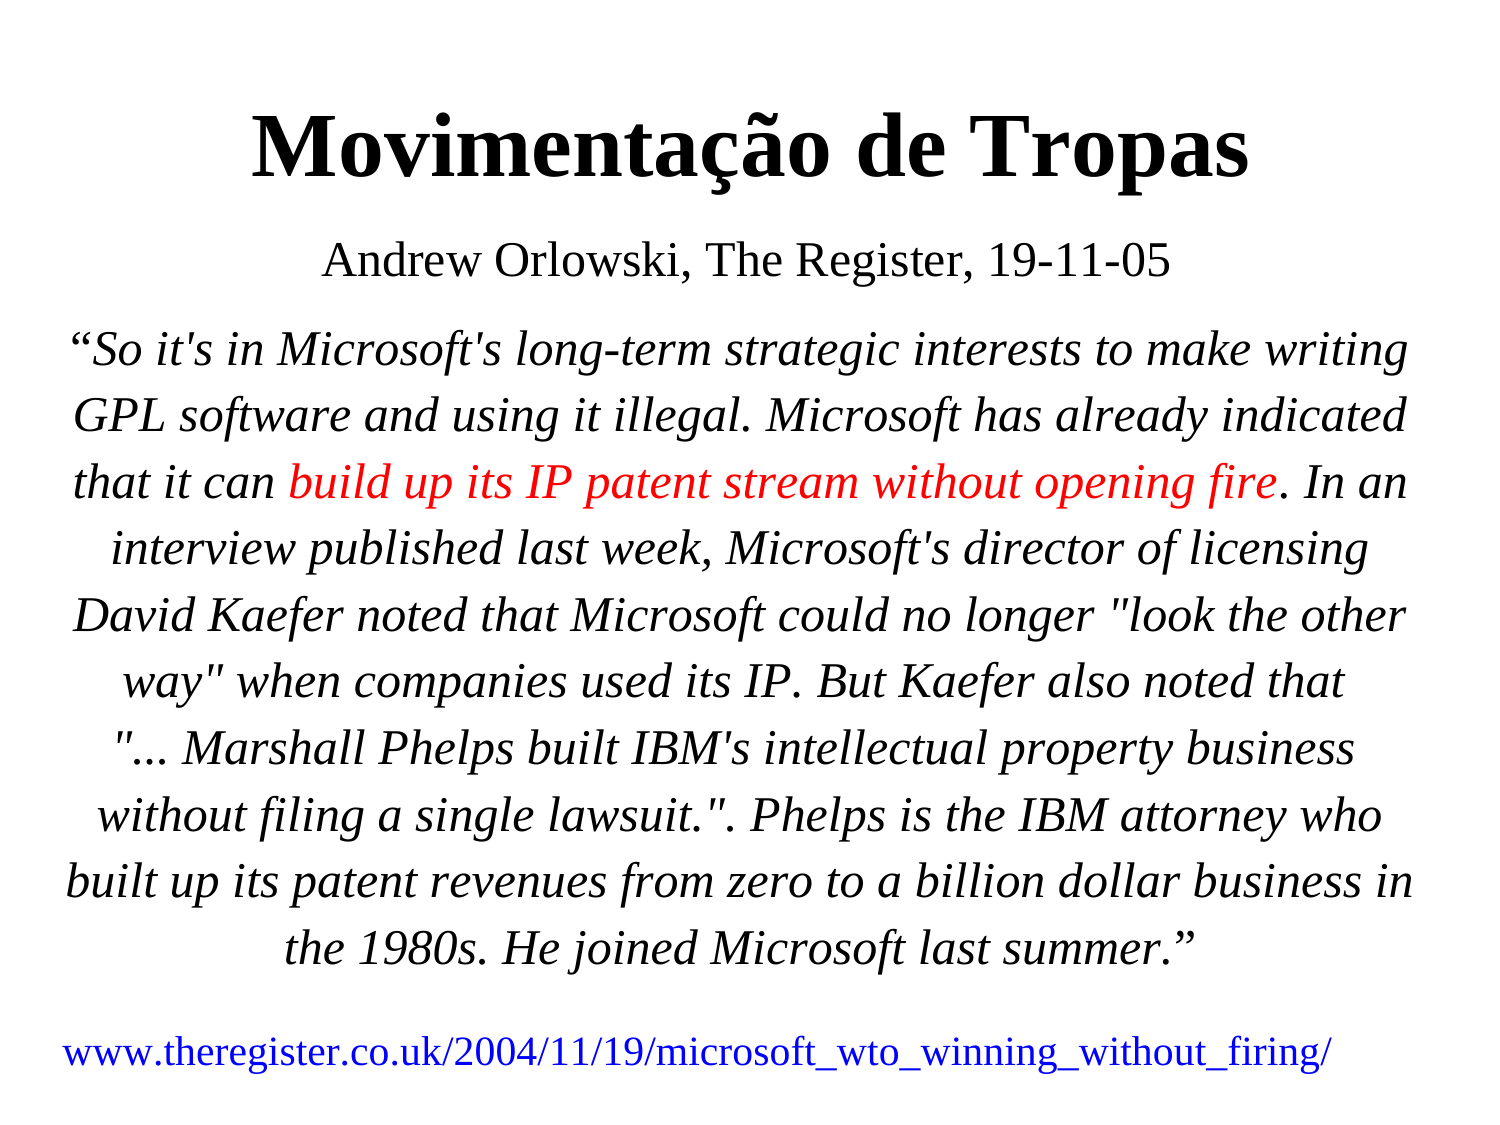

# Movimentação de Tropas
 Andrew Orlowski, The Register, 19-11-05
“So it's in Microsoft's long-term strategic interests to make writing GPL software and using it illegal. Microsoft has already indicated that it can build up its IP patent stream without opening fire. In an interview published last week, Microsoft's director of licensing David Kaefer noted that Microsoft could no longer "look the other way" when companies used its IP. But Kaefer also noted that
"... Marshall Phelps built IBM's intellectual property business
without filing a single lawsuit.". Phelps is the IBM attorney who built up its patent revenues from zero to a billion dollar business in the 1980s. He joined Microsoft last summer.”
www.theregister.co.uk/2004/11/19/microsoft_wto_winning_without_firing/